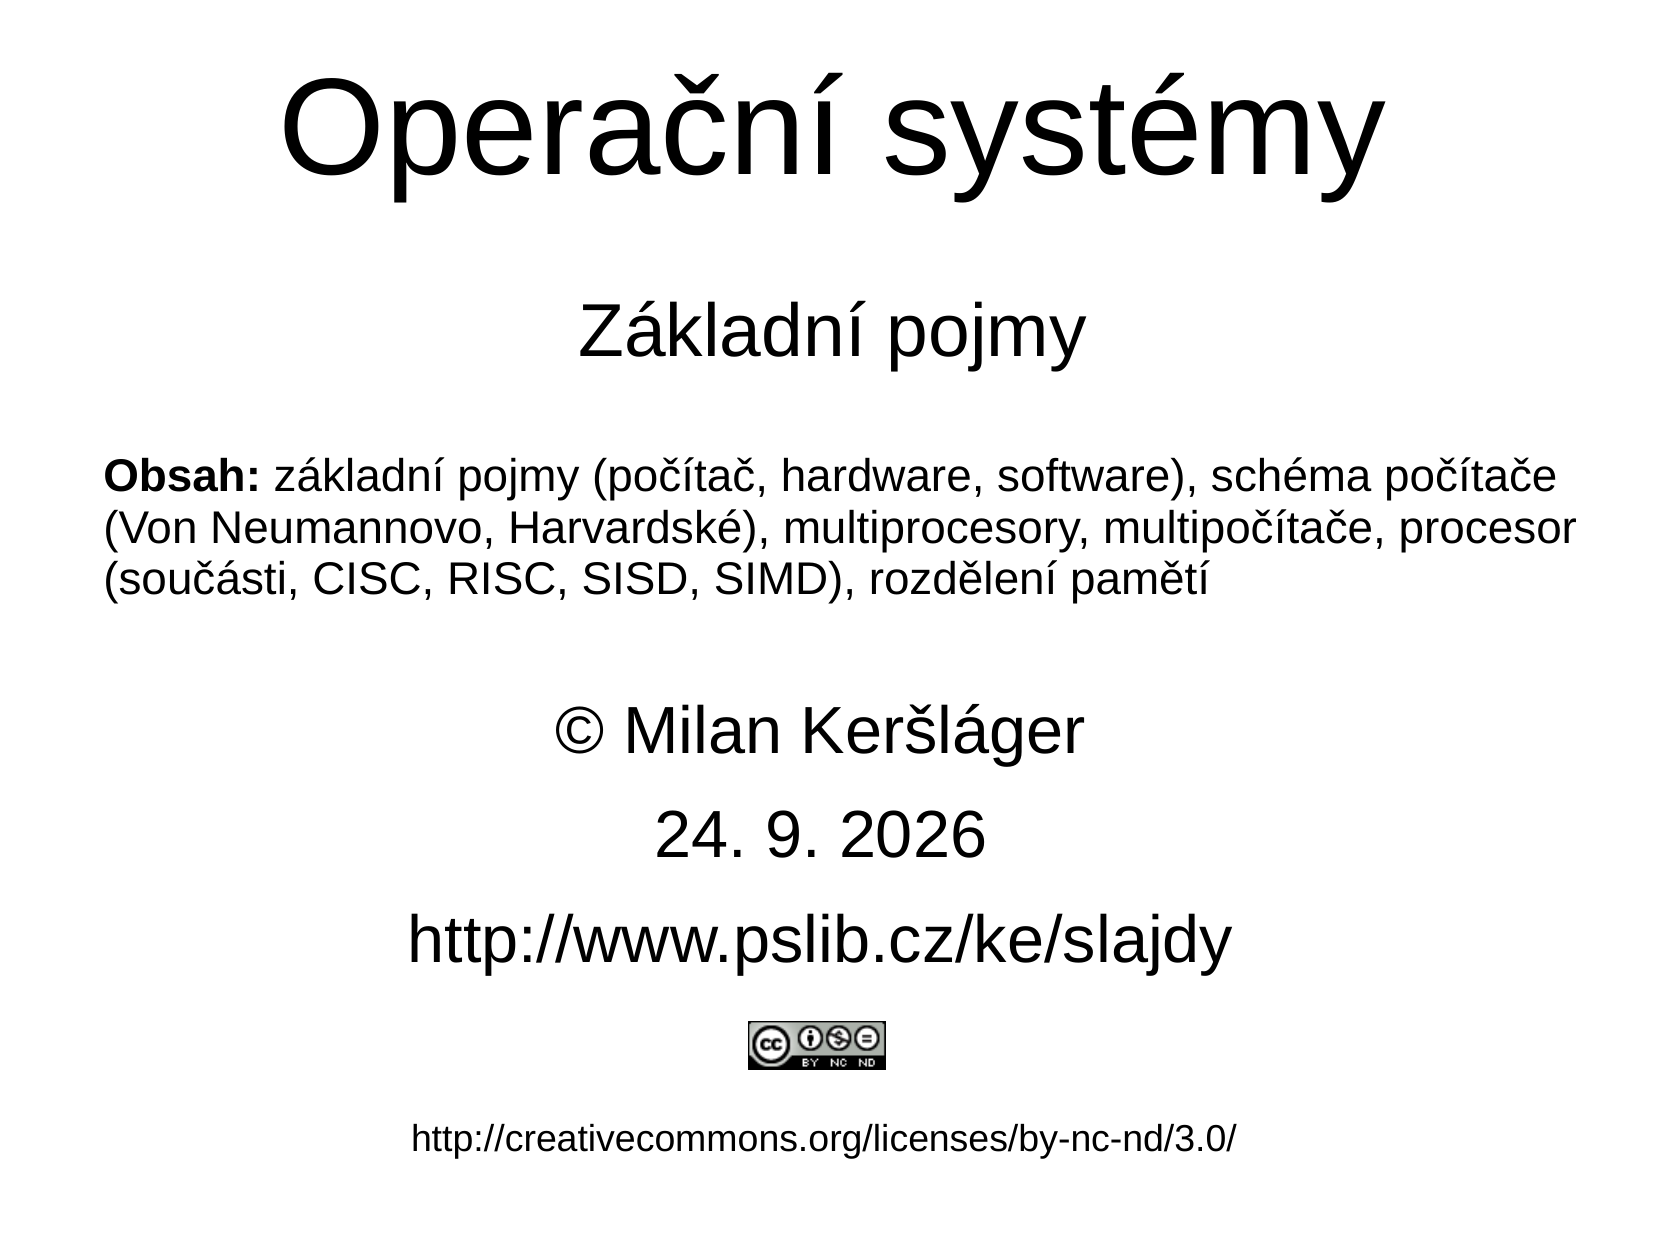

# Operační systémy Základní pojmy
Obsah: základní pojmy (počítač, hardware, software), schéma počítače (Von Neumannovo, Harvardské), multiprocesory, multipočítače, procesor (součásti, CISC, RISC, SISD, SIMD), rozdělení pamětí
© Milan Keršláger
http://www.pslib.cz/ke/slajdy
http://creativecommons.org/licenses/by-nc-nd/3.0/